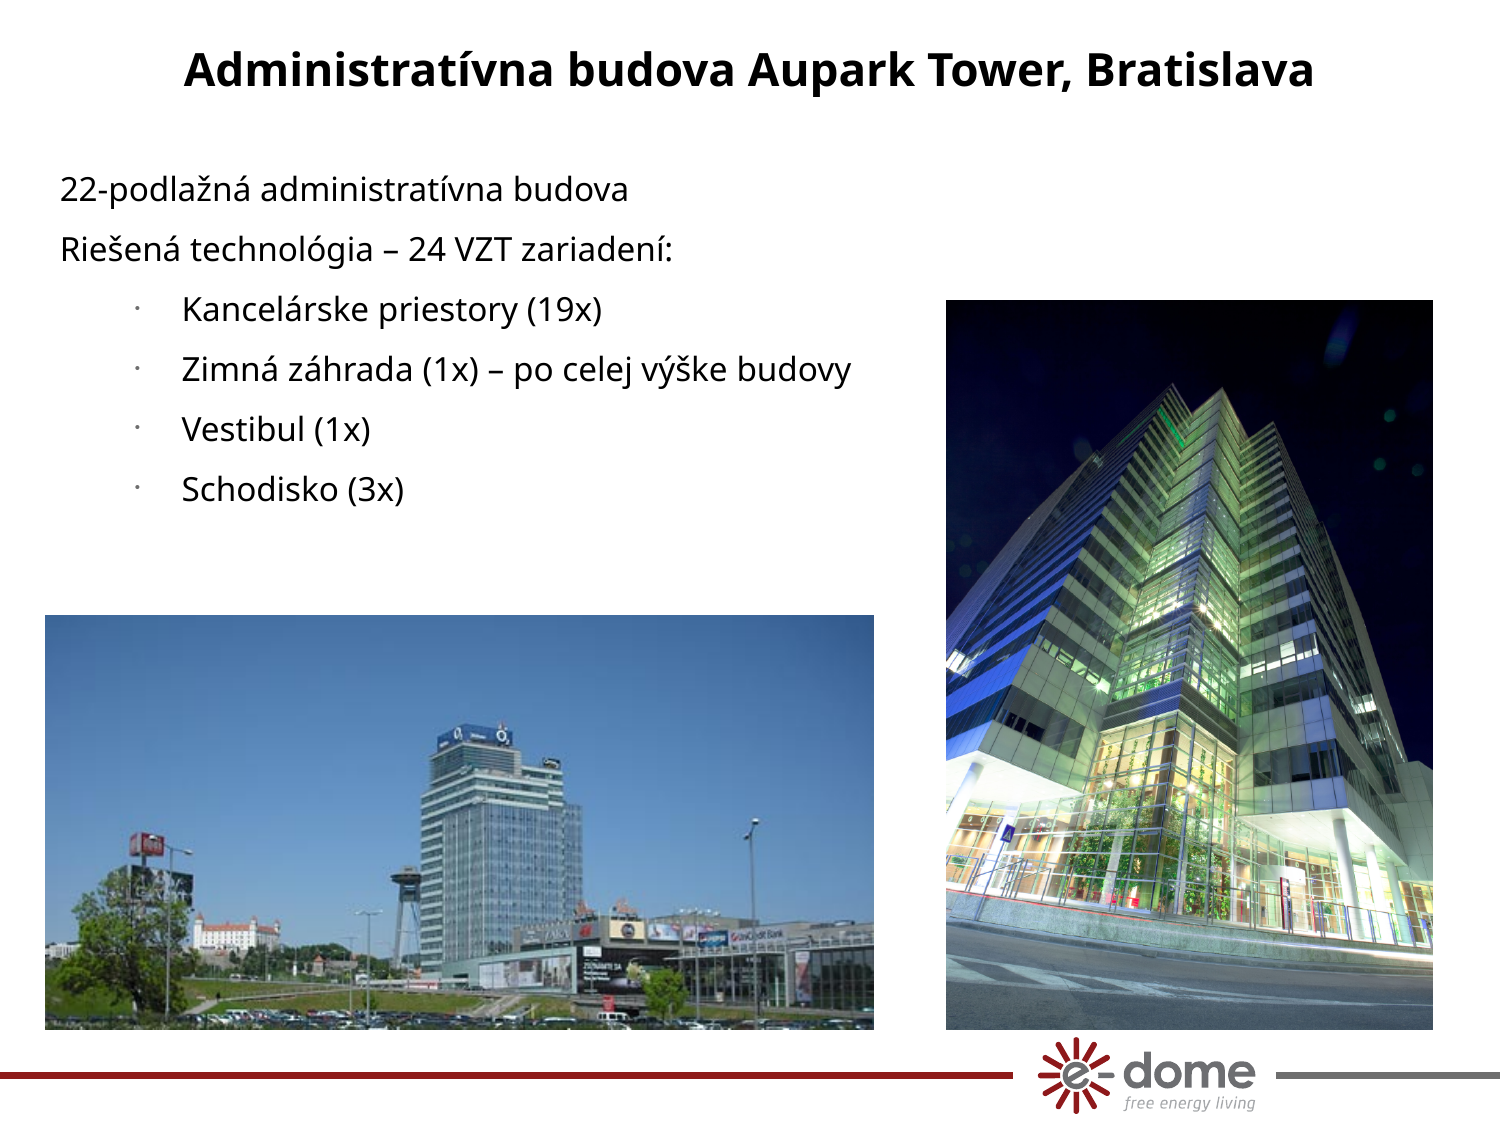

Administratívna budova Aupark Tower, Bratislava
22-podlažná administratívna budova
Riešená technológia – 24 VZT zariadení:
Kancelárske priestory (19x)
Zimná záhrada (1x) – po celej výške budovy
Vestibul (1x)
Schodisko (3x)